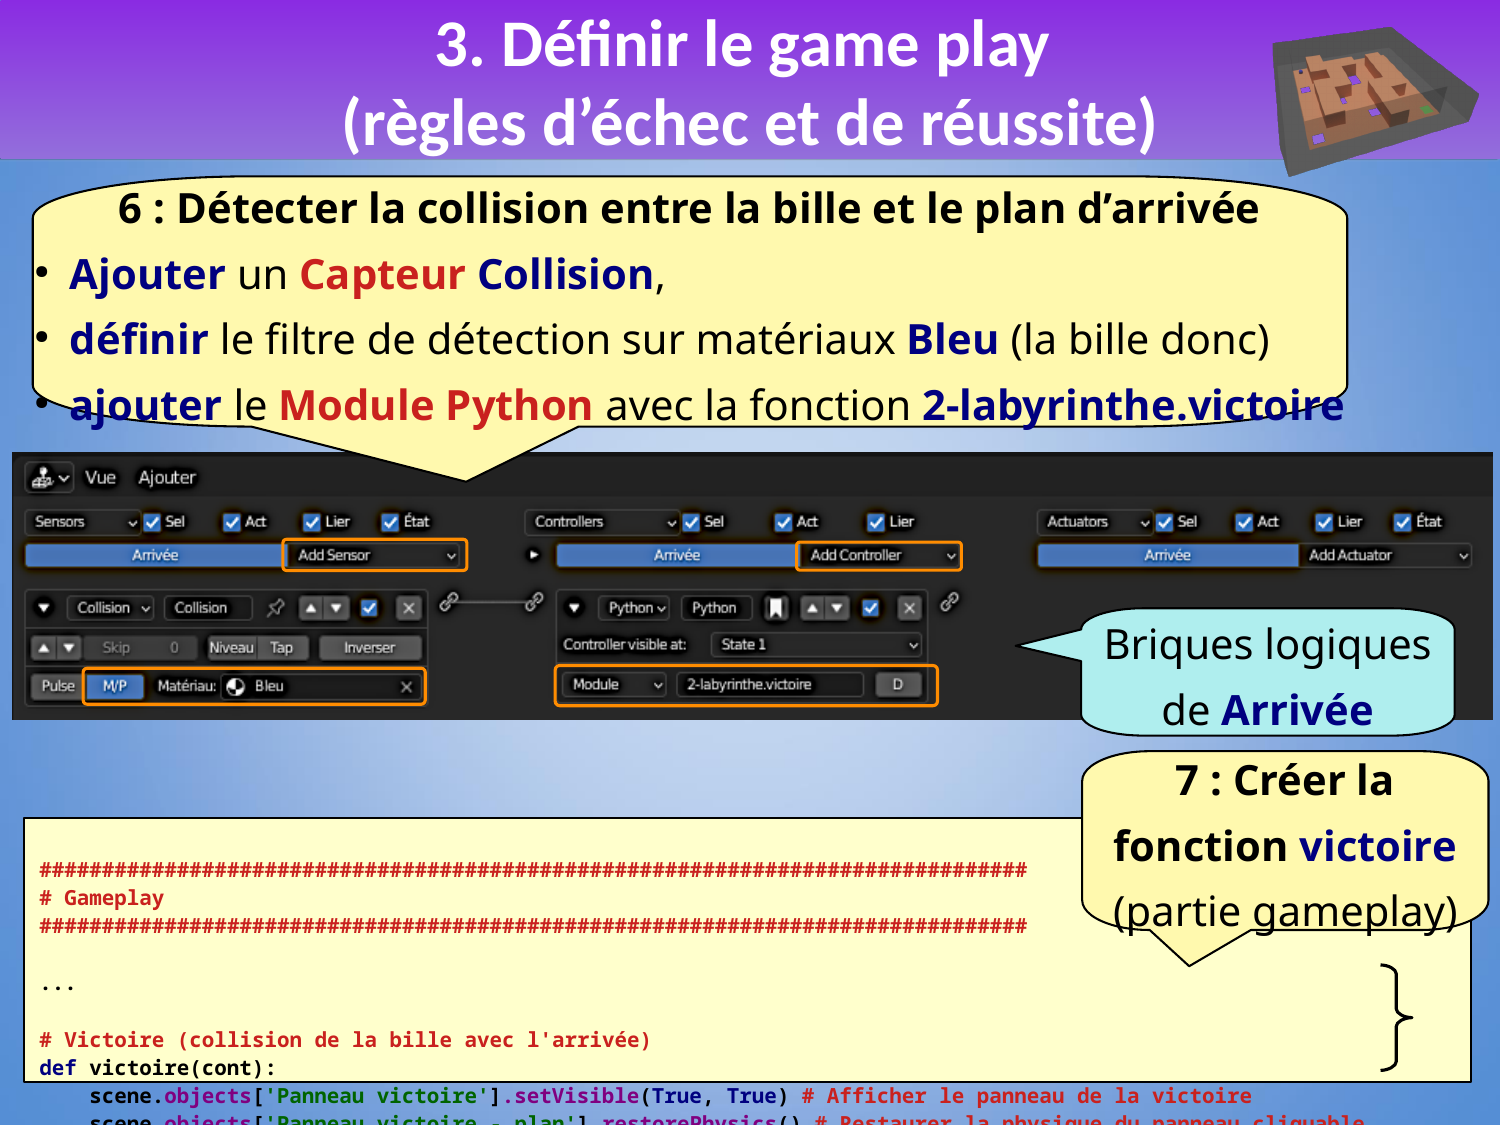

3. Définir le game play
(règles d’échec et de réussite)
6 : Détecter la collision entre la bille et le plan d’arrivée
Ajouter un Capteur Collision,
définir le filtre de détection sur matériaux Bleu (la bille donc)
ajouter le Module Python avec la fonction 2-labyrinthe.victoire
Briques logiques
de Arrivée
7 : Créer la
fonction victoire
(partie gameplay)
###############################################################################
# Gameplay
###############################################################################
...
# Victoire (collision de la bille avec l'arrivée)
def victoire(cont):
 scene.objects['Panneau victoire'].setVisible(True, True) # Afficher le panneau de la victoire
 scene.objects['Panneau victoire - plan'].restorePhysics() # Restaurer la physique du panneau cliquable